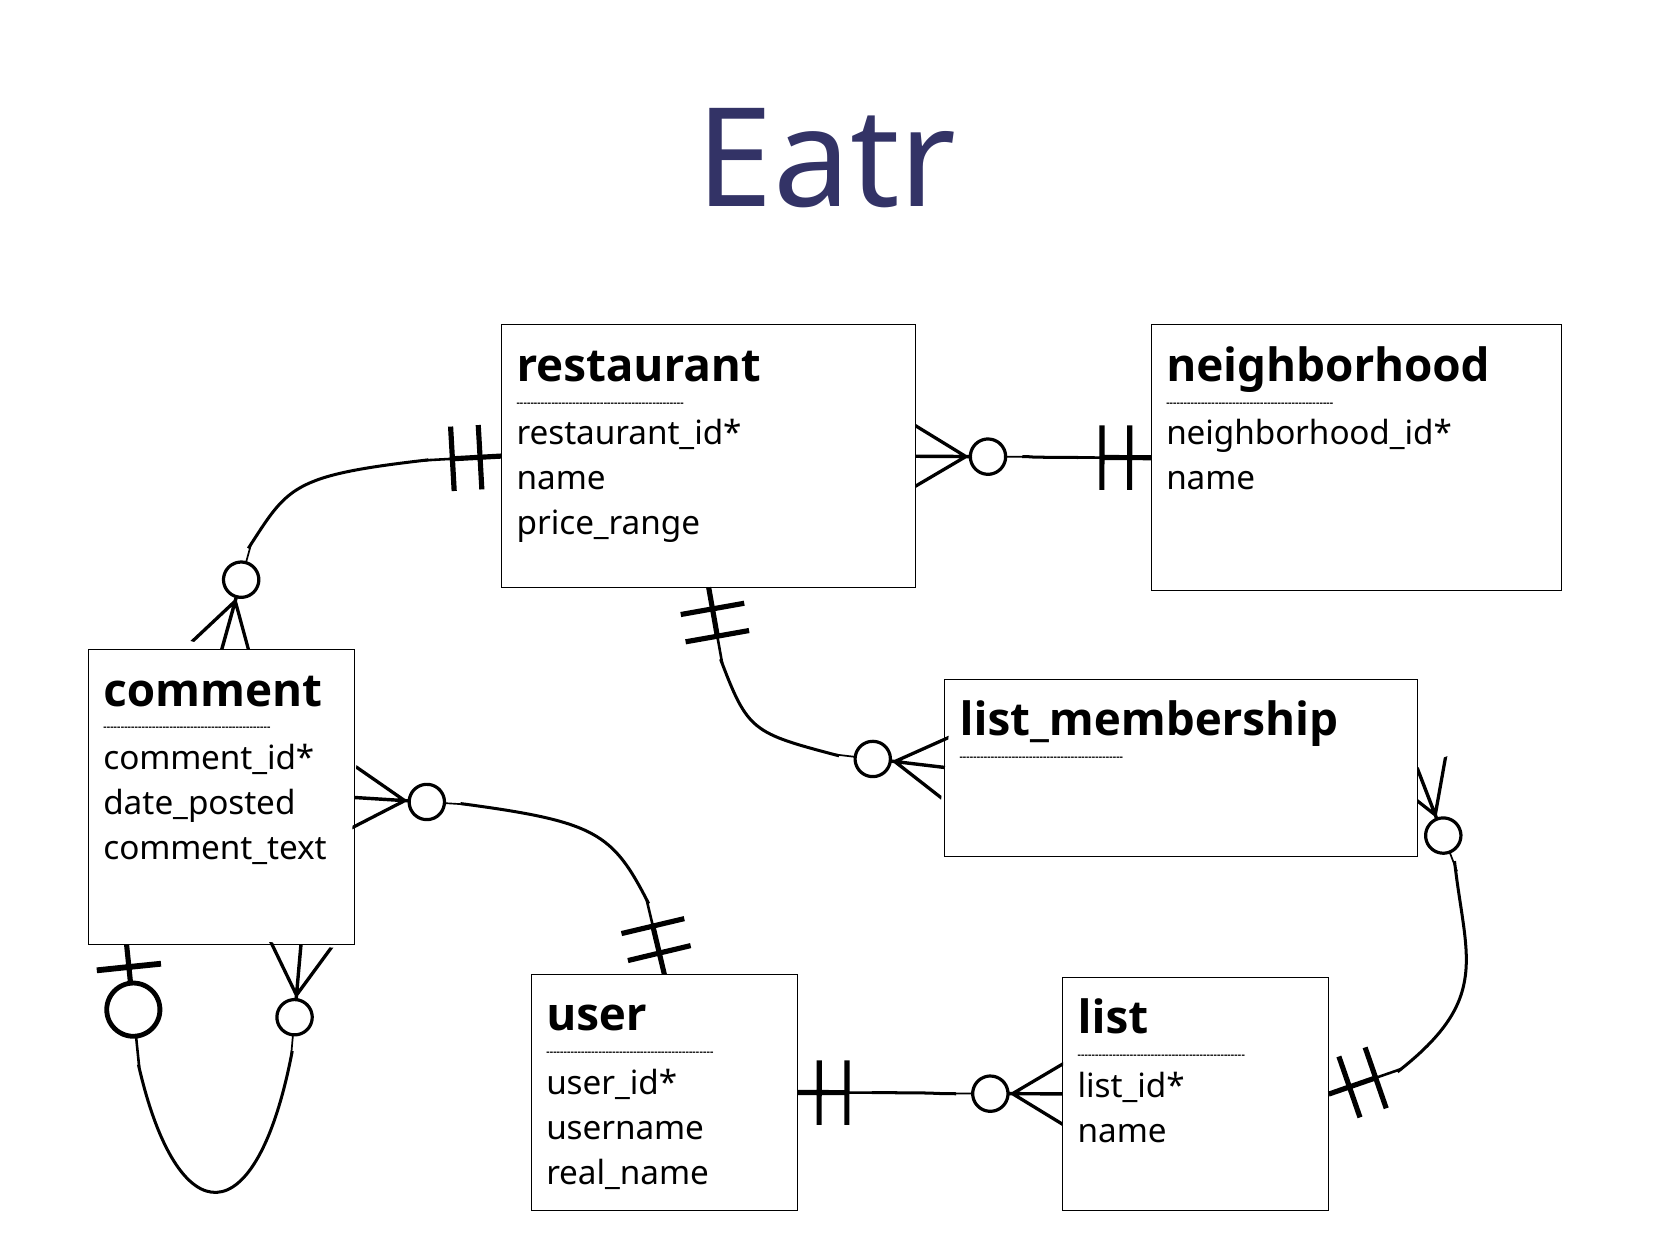

# Eatr
restaurant
------------------------------------------------
restaurant_id*
name
price_range
neighborhood
------------------------------------------------
neighborhood_id*
name
comment
------------------------------------------------
comment_id*
date_posted
comment_text
list_membership
-----------------------------------------------
user
------------------------------------------------
user_id*
username
real_name
list
------------------------------------------------
list_id*
name